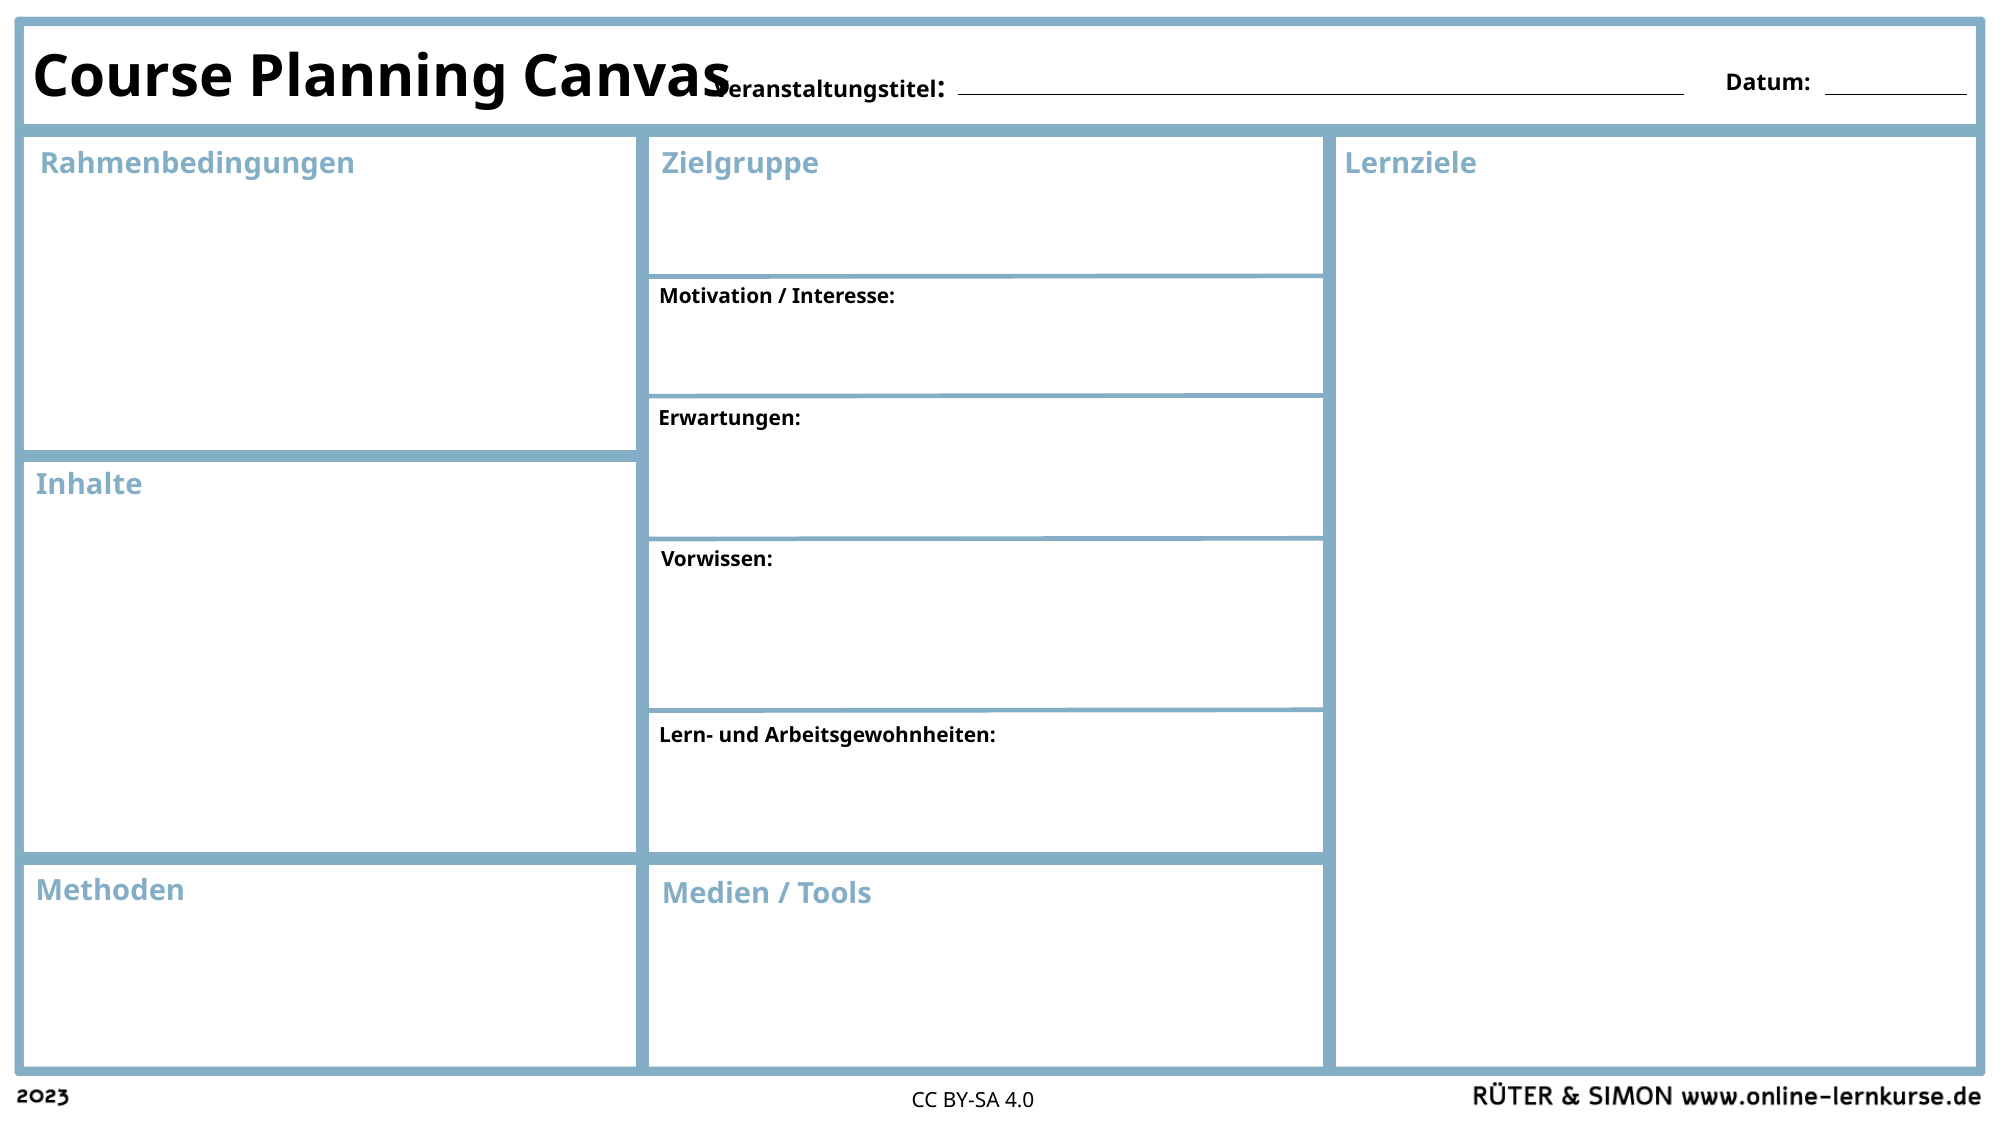

Course Planning Canvas
Veranstaltungstitel:
Datum:
Lernziele
Rahmenbedingungen
Zielgruppe
Motivation / Interesse:
Erwartungen:
Inhalte
Vorwissen:
Lern- und Arbeitsgewohnheiten:
Methoden
Medien / Tools
CC BY-SA 4.0